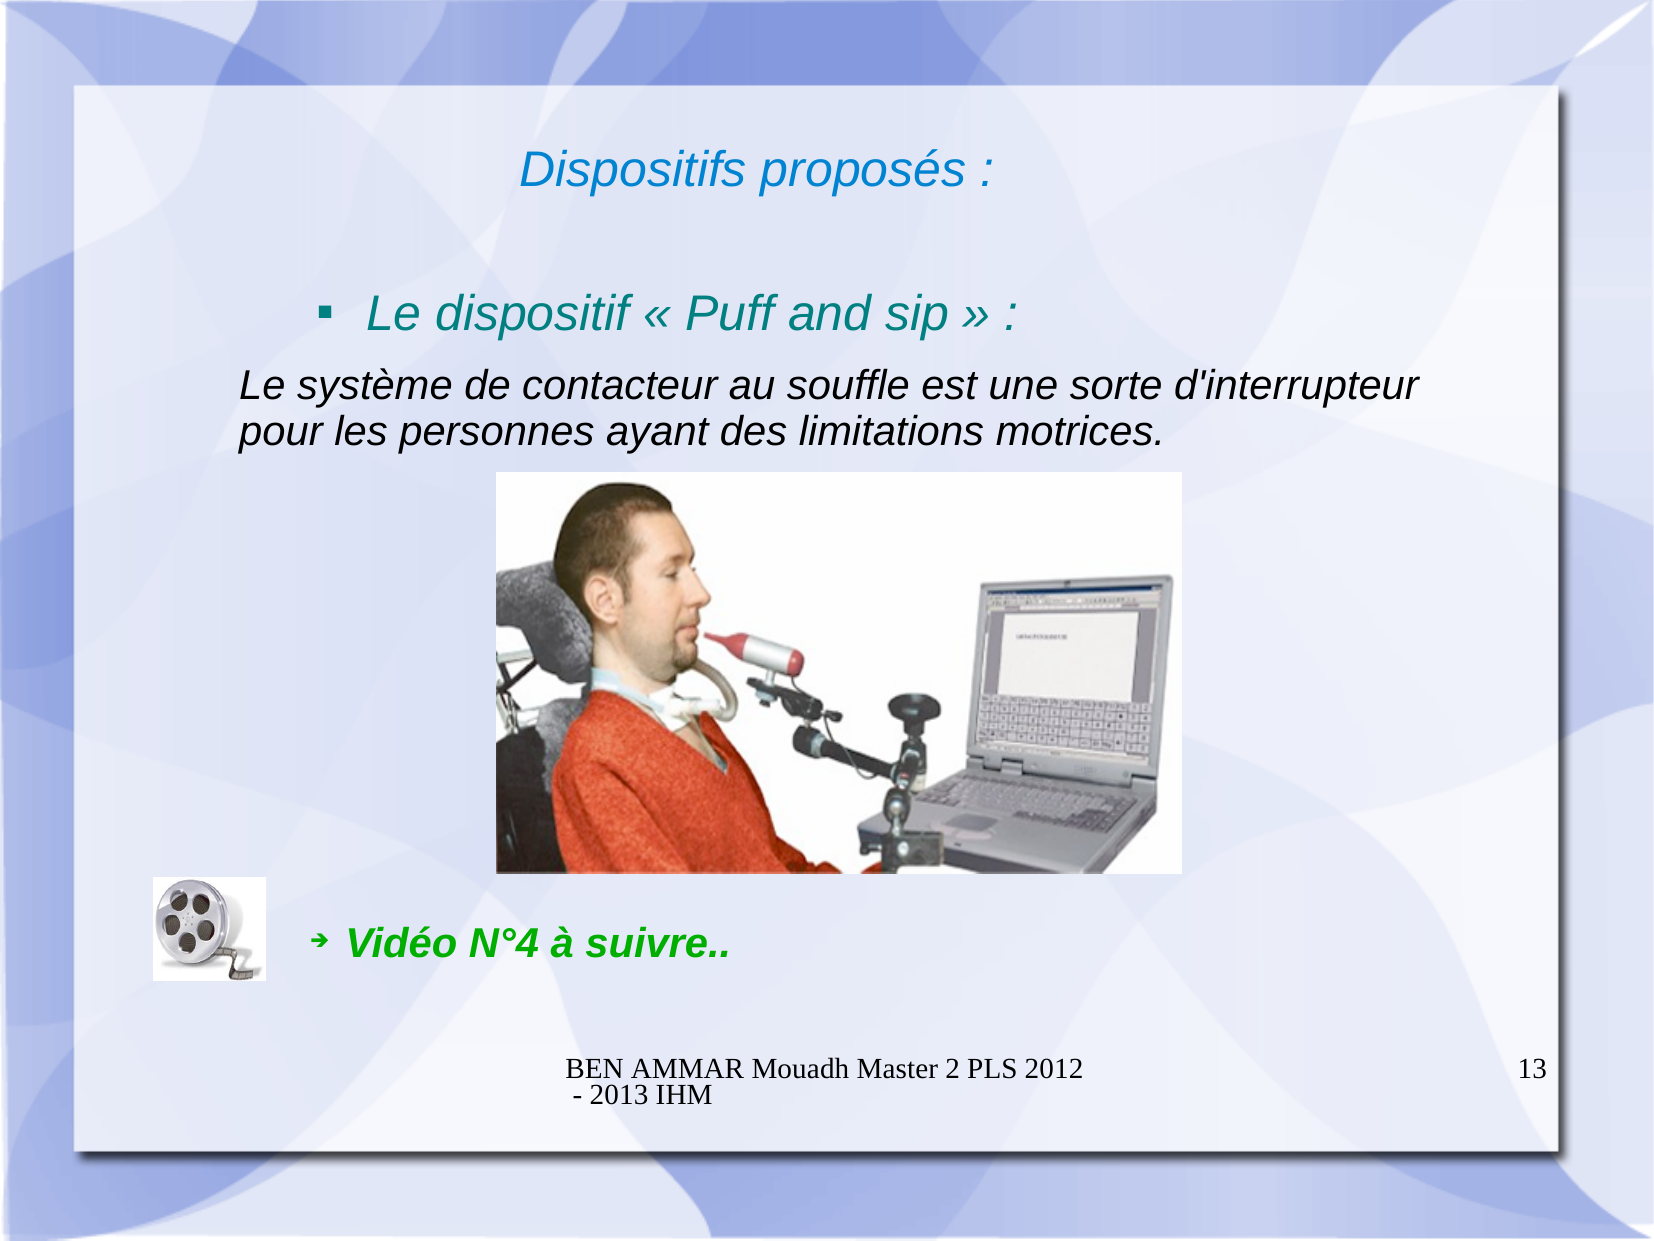

# Dispositifs proposés :
Le dispositif « Puff and sip » :
Le système de contacteur au souffle est une sorte d'interrupteur pour les personnes ayant des limitations motrices.
Vidéo N°4 à suivre..
BEN AMMAR Mouadh Master 2 PLS 2012 - 2013 IHM
13